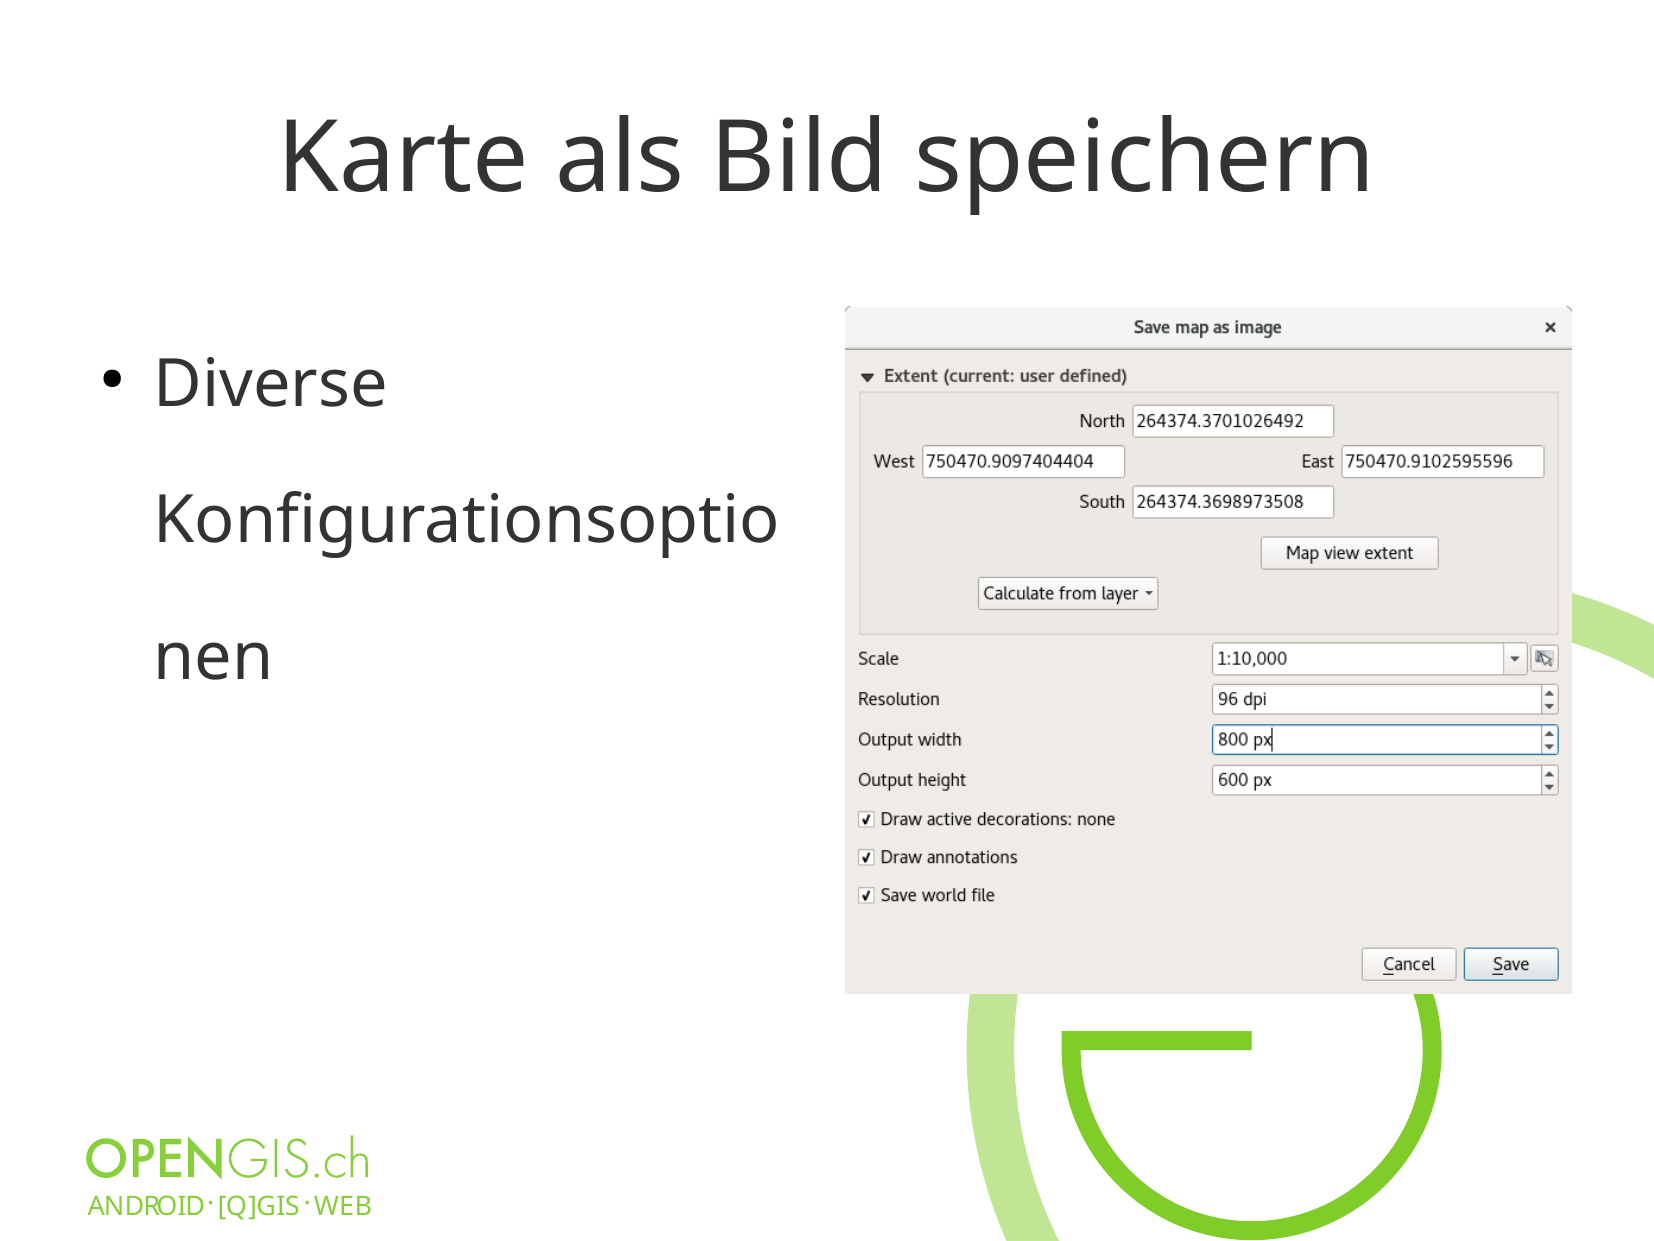

# Karte als Bild speichern
Diverse Konfigurationsoptionen